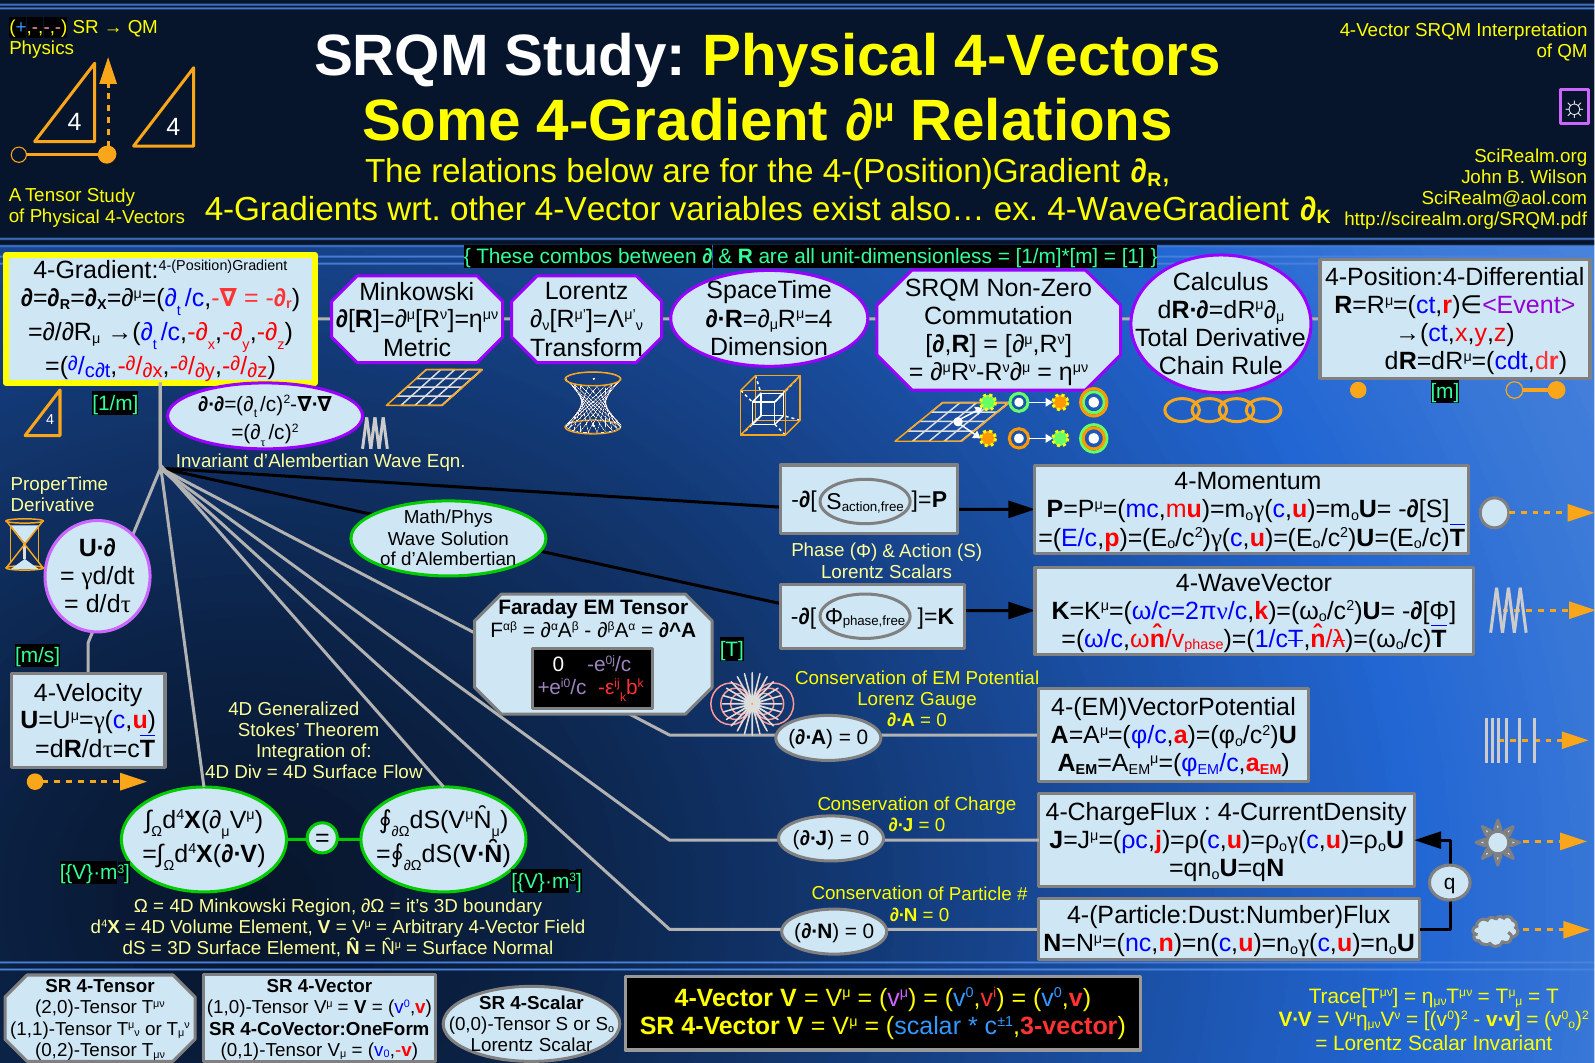

(+,-,-,-) SR → QM
Physics
A Tensor Study
of Physical 4-Vectors
4-Vector SRQM Interpretation
of QM
SciRealm.org
John B. Wilson
SciRealm@aol.com
http://scirealm.org/SRQM.pdf
# SRQM Study: Physical 4-Vectors Some 4-Gradient ∂μ Relations The relations below are for the 4-(Position)Gradient ∂R, 4-Gradients wrt. other 4-Vector variables exist also… ex. 4-WaveGradient ∂K
4
4
☼
{ These combos between ∂ & R are all unit-dimensionless = [1/m]*[m] = [1] }
4-Gradient:4-(Position)Gradient
∂=∂R=∂X=∂μ=(∂t /c,-∇ = -∂r)
=∂/∂Rμ →(∂t /c,-∂x,-∂y,-∂z)
=(∂/c∂t,-∂/∂x,-∂/∂y,-∂/∂z)
Calculus
dR∙∂=dRμ∂μ
Total Derivative
Chain Rule
4-Position:4-Differential
R=Rμ=(ct,r)∈<Event>
→(ct,x,y,z)
 dR=dRμ=(cdt,dr)
SRQM Non-Zero
Commutation
[∂,R] = [∂μ,Rν]
= ∂μRν-Rν∂μ = ημν
SpaceTime
∂∙R=∂μRμ=4
Dimension
Minkowski
∂[R]=∂μ[Rν]=ημν
Metric
Lorentz
∂ν[Rμ’]=Λμ’ν
Transform
[m]
∂∙∂=(∂t /c)2-∇∙∇
=(∂τ /c)2
[1/m]
 4
Invariant d’Alembertian Wave Eqn.
-∂[	 ]=P
4-Momentum
P=Pμ=(mc,mu)=moγ(c,u)=moU= -∂[S]
=(E/c,p)=(Eo/c2)γ(c,u)=(Eo/c2)U=(Eo/c)T
ProperTime
Derivative
Saction,free
Math/Phys
Wave Solution
of d’Alembertian
U∙∂
 = γd/dt
= d/dτ
Phase (Φ) & Action (S)
Lorentz Scalars
4-WaveVector
K=Kμ=(ω/c=2πν/c,k)=(ωo/c2)U= -∂[Φ]
=(ω/c,ωn̂/vphase)=(1/cT,n̂/λ)=(ωo/c)T
-∂[	 ]=K
Faraday EM Tensor
Fαβ = ∂αAβ - ∂βAα = ∂^A
 0 -e0j/c
+ei0/c -εijkbk
Φphase,free
[T]
[m/s]
Conservation of EM Potential
Lorenz Gauge
∂∙A = 0
4-Velocity
U=Uμ=γ(c,u)
 =dR/dτ=cT
4-(EM)VectorPotential
A=Aμ=(φ/c,a)=(φo/c2)U
AEM=AEMμ=(φEM/c,aEM)
4D Generalized
Stokes’ Theorem
Integration of:
4D Div = 4D Surface Flow
(∂∙A) = 0
Conservation of Charge
∂∙J = 0
∮∂ΩdS(VμN̑μ)
=∮∂ΩdS(V∙N̑)
∫Ωd4X(∂μVμ)
=∫Ωd4X(∂∙V)
4-ChargeFlux : 4-CurrentDensity
J=Jμ=(ρc,j)=ρ(c,u)=ρoγ(c,u)=ρoU
=qnoU=qN
(∂∙J) = 0
=
[{V}·m3]
[{V}·m3]
q
Conservation of Particle #
∂∙N = 0
Ω = 4D Minkowski Region, ∂Ω = it’s 3D boundary
d4X = 4D Volume Element, V = Vμ = Arbitrary 4-Vector Field
dS = 3D Surface Element, N̑ = N̑μ = Surface Normal
4-(Particle:Dust:Number)Flux
N=Nμ=(nc,n)=n(c,u)=noγ(c,u)=noU
(∂∙N) = 0
SR 4-Tensor
(2,0)-Tensor Tμν
(1,1)-Tensor Tμν or Tμν
(0,2)-Tensor Tμν
SR 4-Vector
(1,0)-Tensor Vμ = V = (v0,v)
SR 4-CoVector:OneForm
(0,1)-Tensor Vμ = (v0,-v)
4-Vector V = Vμ = (vμ) = (v0,vi) = (v0,v)
SR 4-Vector V = Vμ = (scalar * c±1,3-vector)
Trace[Tμν] = ημνTμν = Tμμ = T
V∙V = VμημνVν = [(v0)2 - v∙v] = (v0o)2
= Lorentz Scalar Invariant
SR 4-Scalar
(0,0)-Tensor S or So
Lorentz Scalar